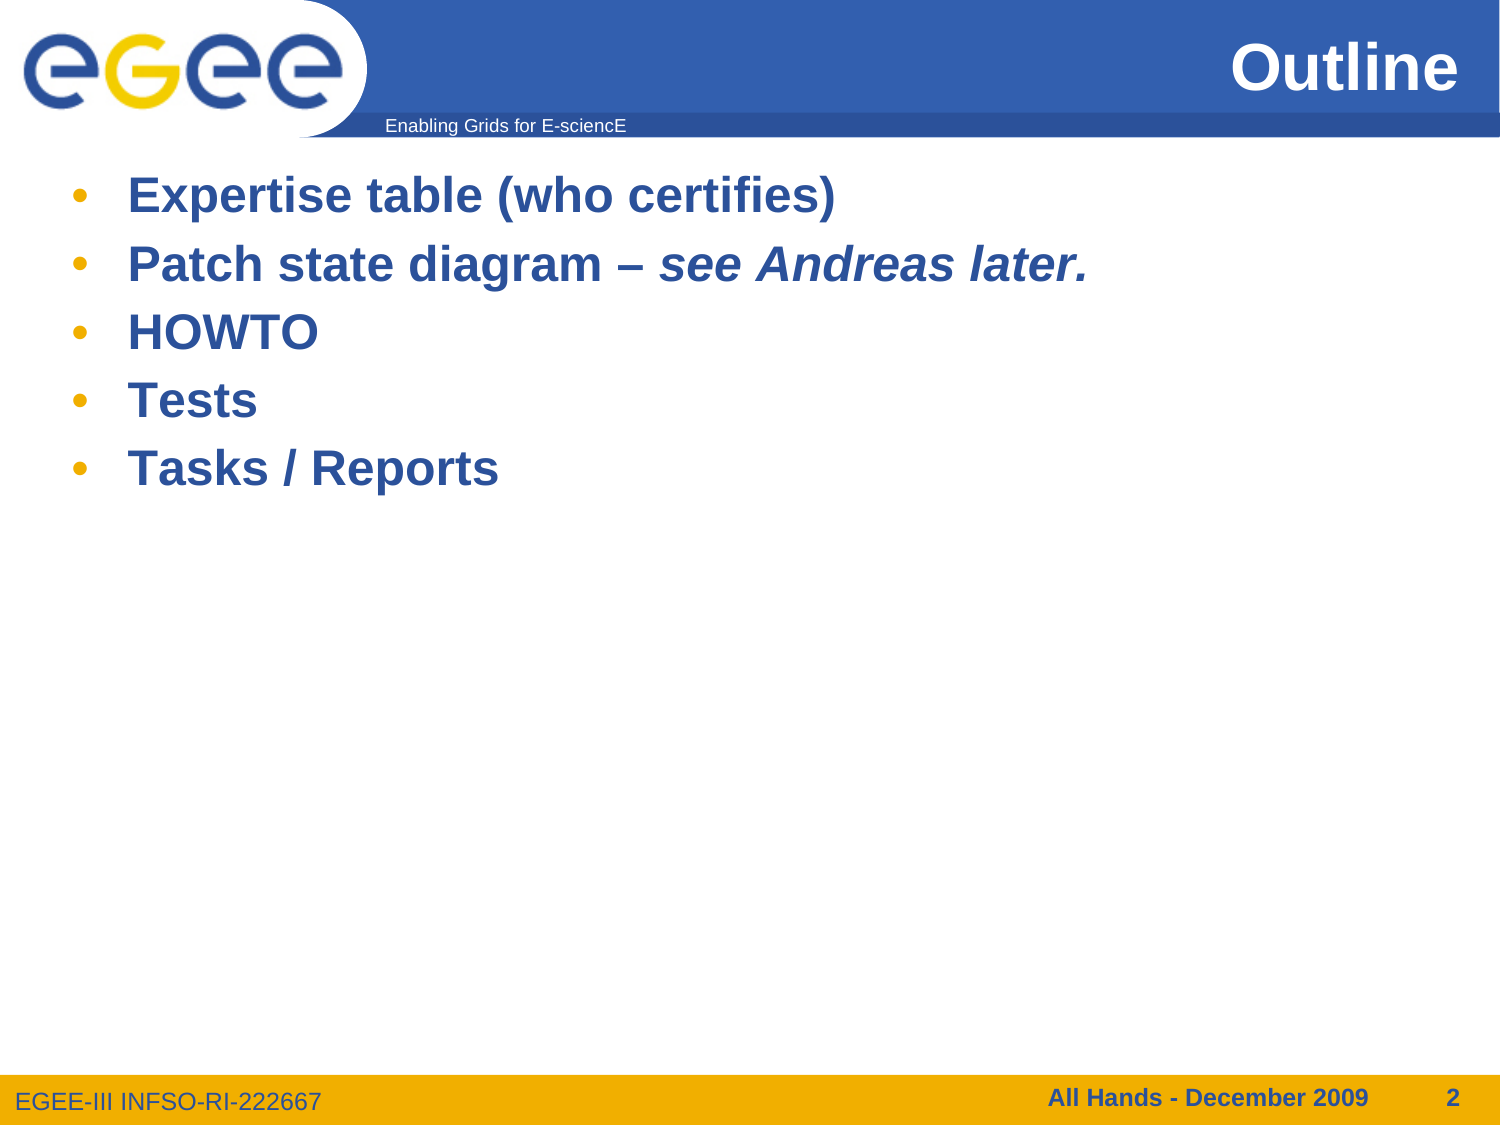

# Outline
Expertise table (who certifies)
Patch state diagram – see Andreas later.
HOWTO
Tests
Tasks / Reports
All Hands - December 2009
2